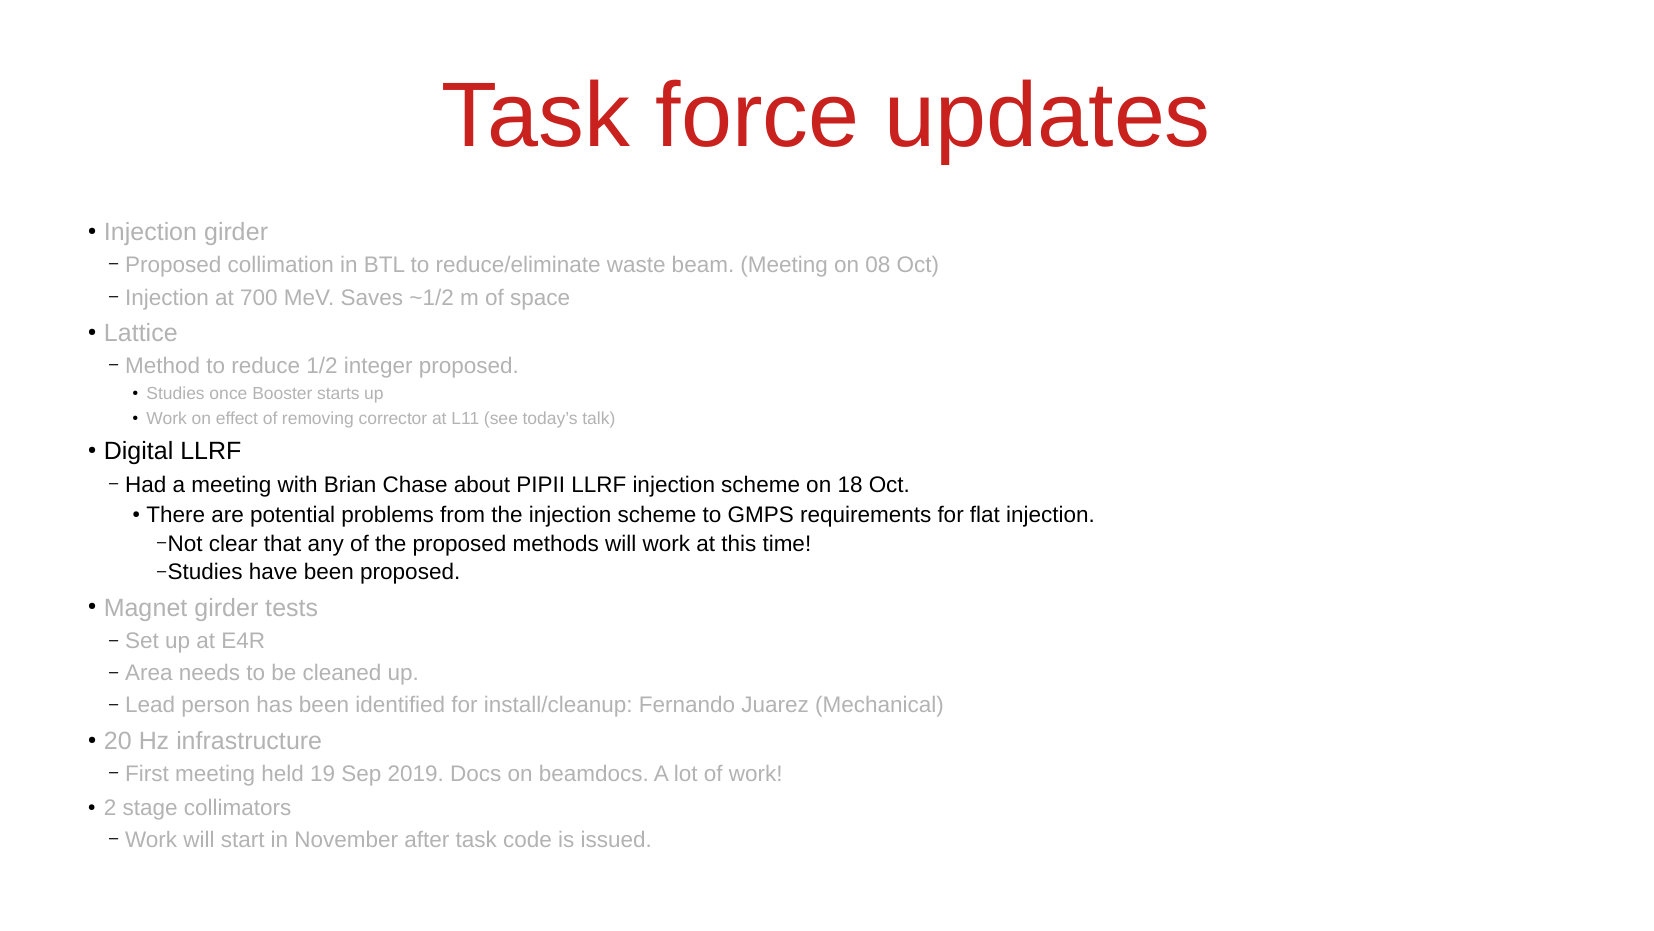

# Task force updates
Injection girder
Proposed collimation in BTL to reduce/eliminate waste beam. (Meeting on 08 Oct)
Injection at 700 MeV. Saves ~1/2 m of space
Lattice
Method to reduce 1/2 integer proposed.
Studies once Booster starts up
Work on effect of removing corrector at L11 (see today’s talk)
Digital LLRF
Had a meeting with Brian Chase about PIPII LLRF injection scheme on 18 Oct.
There are potential problems from the injection scheme to GMPS requirements for flat injection.
Not clear that any of the proposed methods will work at this time!
Studies have been proposed.
Magnet girder tests
Set up at E4R
Area needs to be cleaned up.
Lead person has been identified for install/cleanup: Fernando Juarez (Mechanical)
20 Hz infrastructure
First meeting held 19 Sep 2019. Docs on beamdocs. A lot of work!
2 stage collimators
Work will start in November after task code is issued.